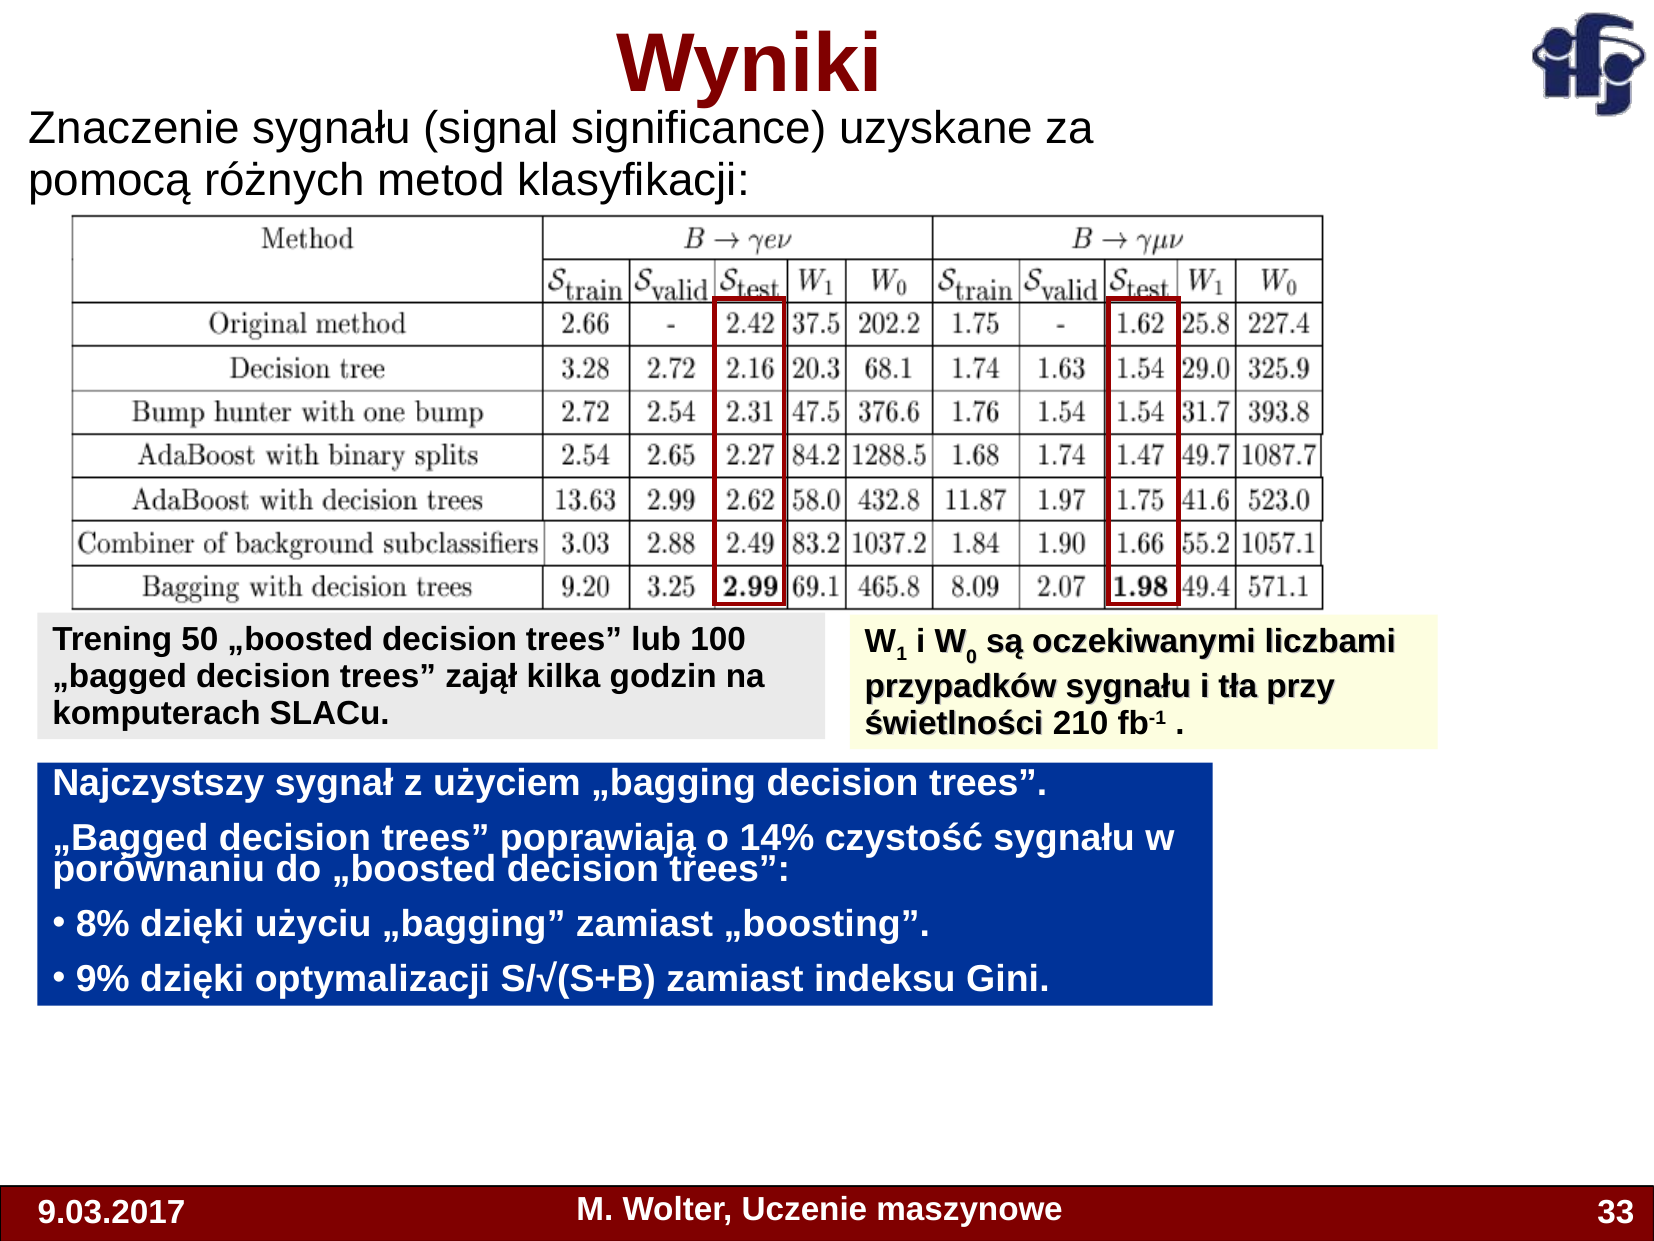

# Wyniki
Znaczenie sygnału (signal significance) uzyskane za pomocą różnych metod klasyfikacji:
Trening 50 „boosted decision trees” lub 100 „bagged decision trees” zajął kilka godzin na komputerach SLACu.
W1 i W0 są oczekiwanymi liczbami przypadków sygnału i tła przy świetlności 210 fb-1 .
Najczystszy sygnał z użyciem „bagging decision trees”.
„Bagged decision trees” poprawiają o 14% czystość sygnału w porównaniu do „boosted decision trees”:
 8% dzięki użyciu „bagging” zamiast „boosting”.
 9% dzięki optymalizacji S/√(S+B) zamiast indeksu Gini.
9.03.2017
Machine Learning, M. Wolter